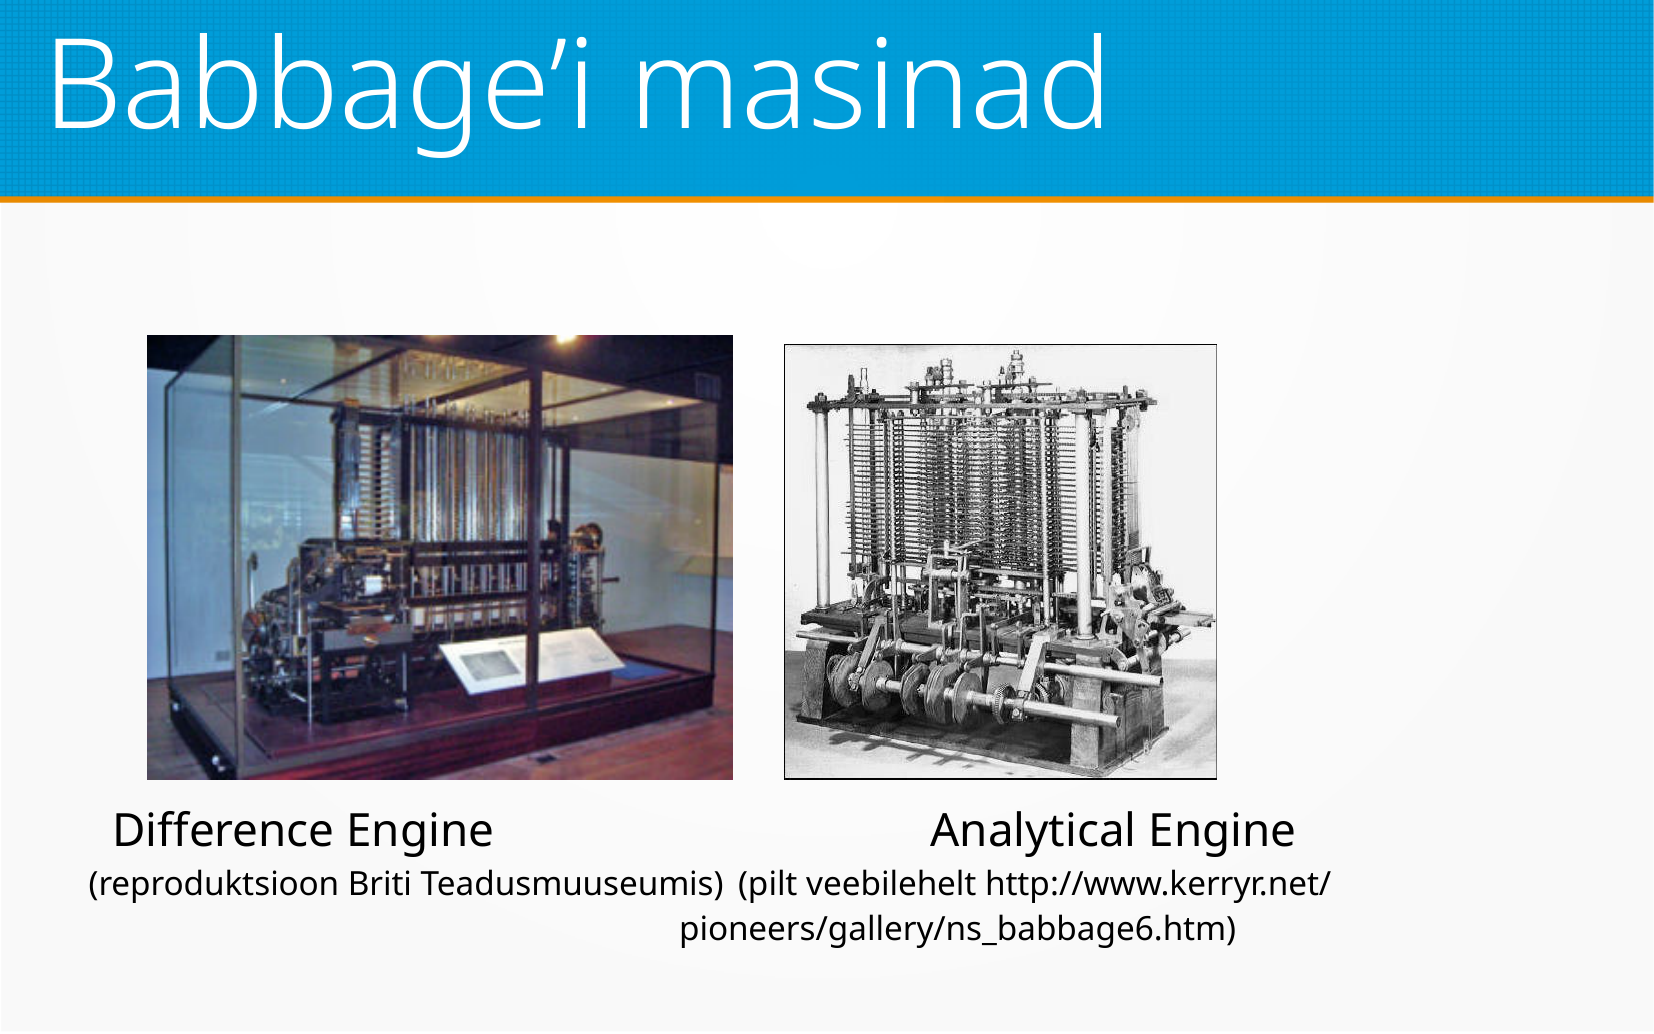

# Babbage’i masinad
 Difference Engine 		 Analytical Engine
(reproduktsioon Briti Teadusmuuseumis)	(pilt veebilehelt http://www.kerryr.net/
										pioneers/gallery/ns_babbage6.htm)